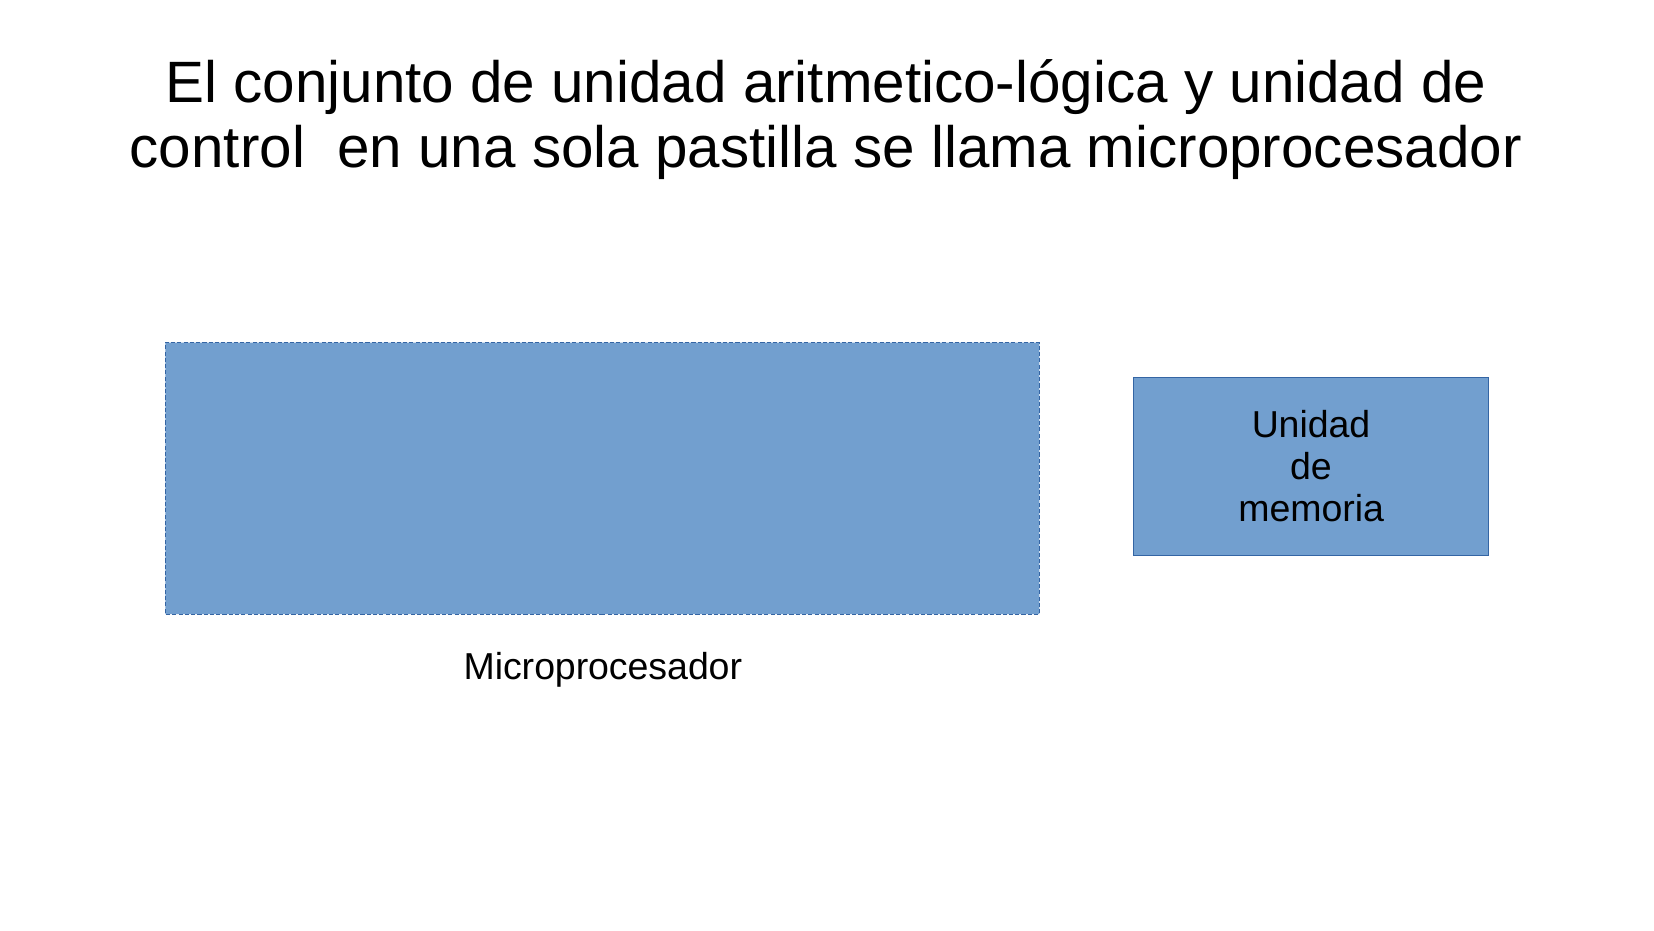

# El conjunto de unidad aritmetico-lógica y unidad de control en una sola pastilla se llama microprocesador
Unidad
de
control
Unidad
Aritmetico-lógica
Unidad
de
memoria
Microprocesador